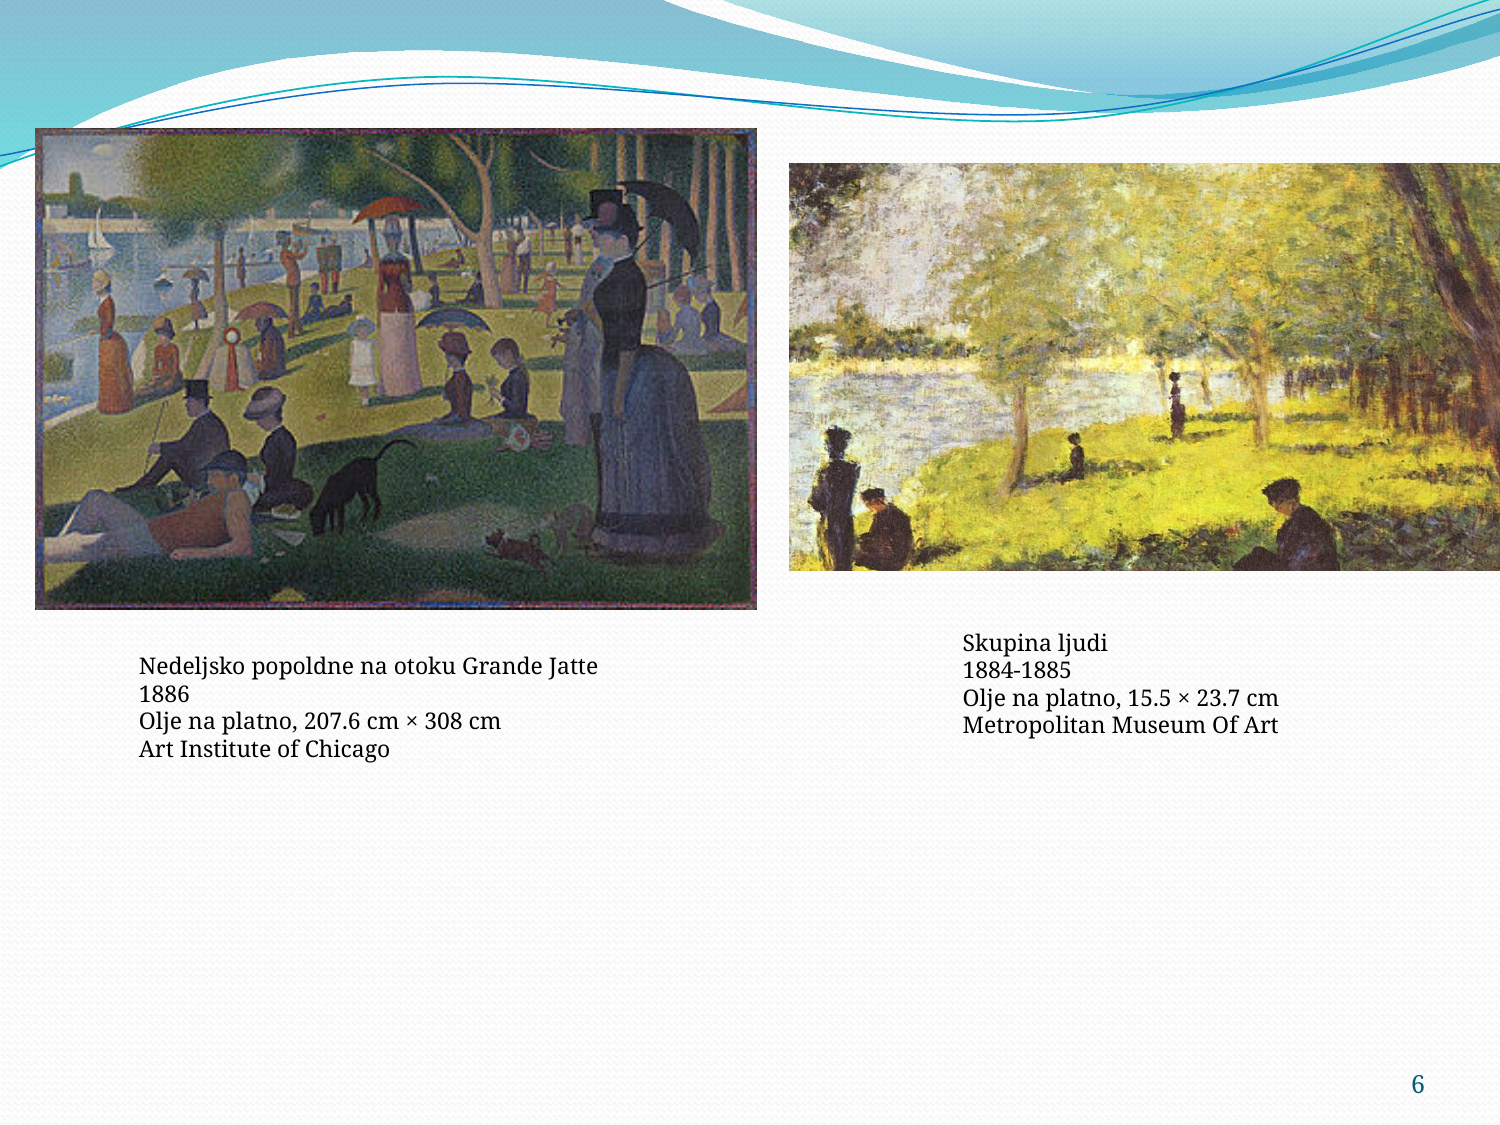

Skupina ljudi
1884-1885
Olje na platno, 15.5 × 23.7 cm
Metropolitan Museum Of Art
Nedeljsko popoldne na otoku Grande Jatte
1886
Olje na platno, 207.6 cm × 308 cm
Art Institute of Chicago